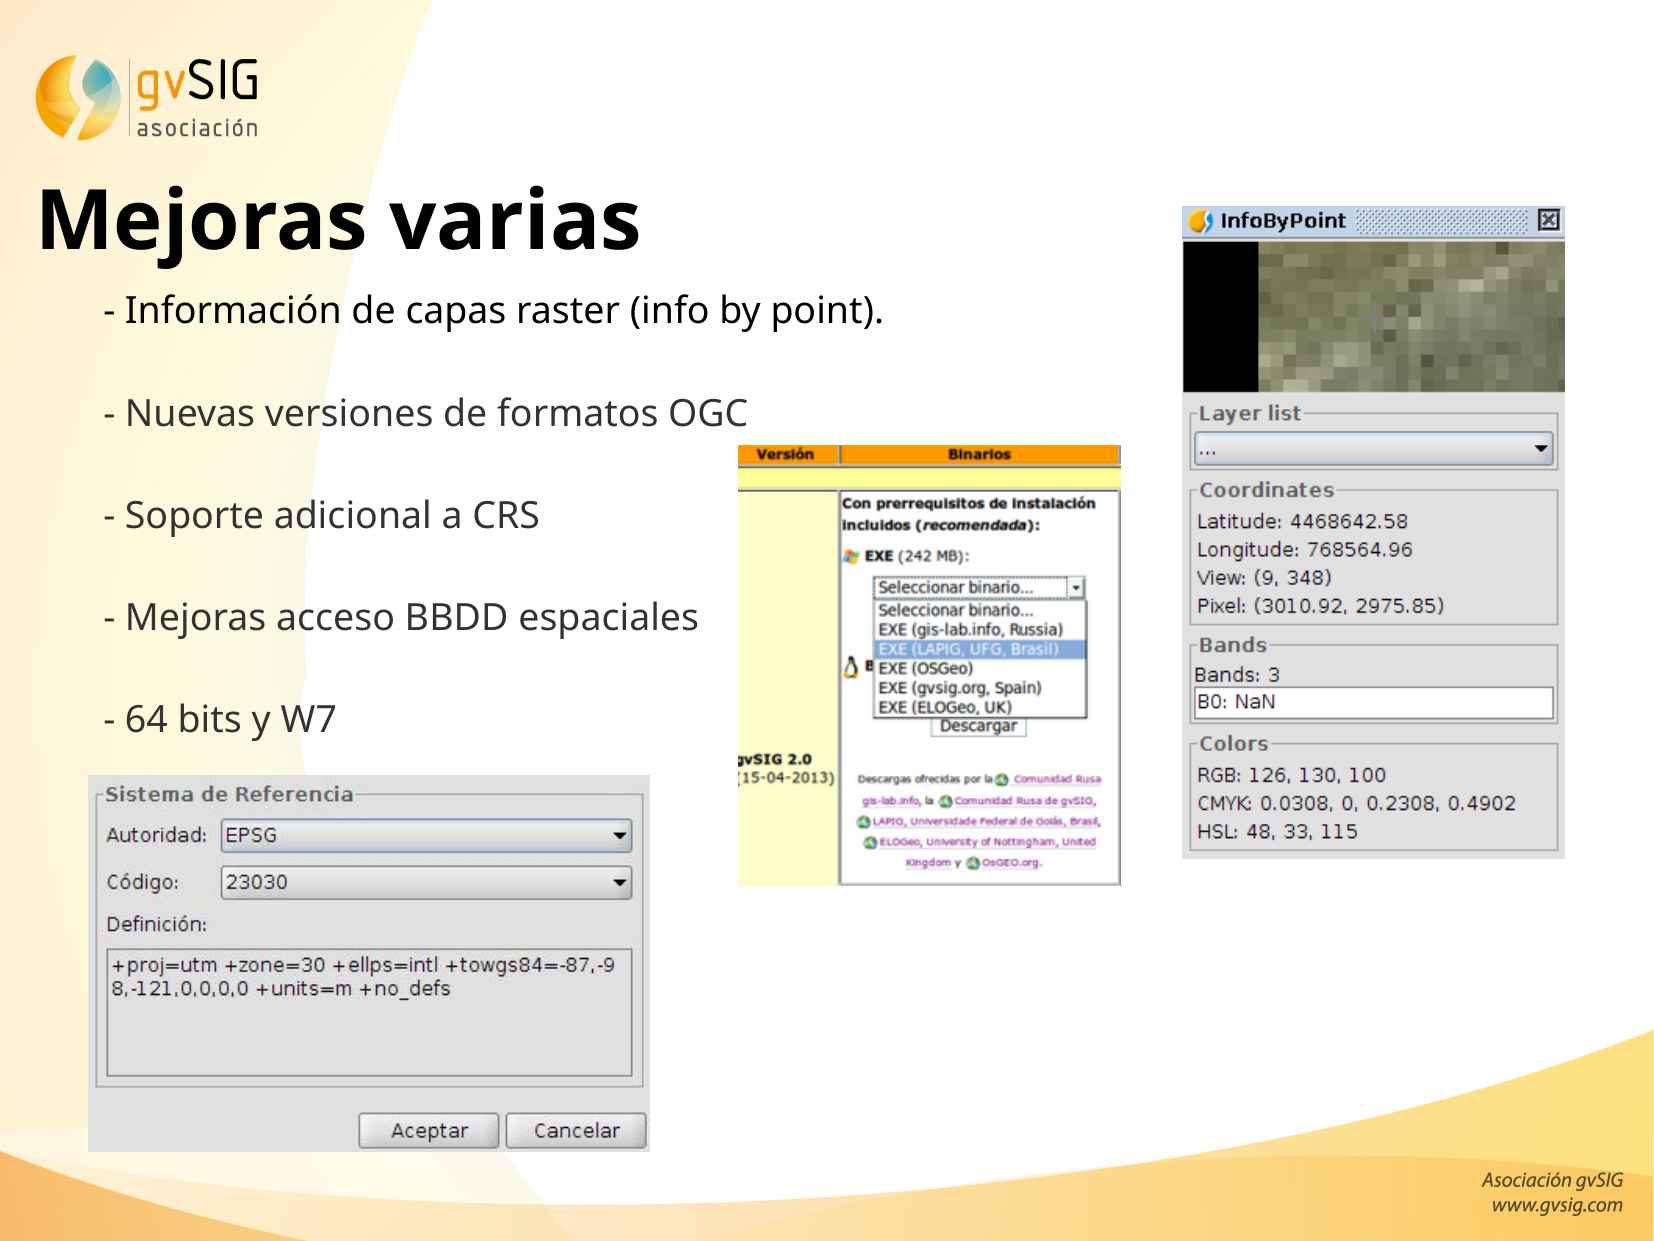

# Mejoras varias
- Información de capas raster (info by point).
- Nuevas versiones de formatos OGC
- Soporte adicional a CRS
- Mejoras acceso BBDD espaciales
- 64 bits y W7
- Mirrors para descargas